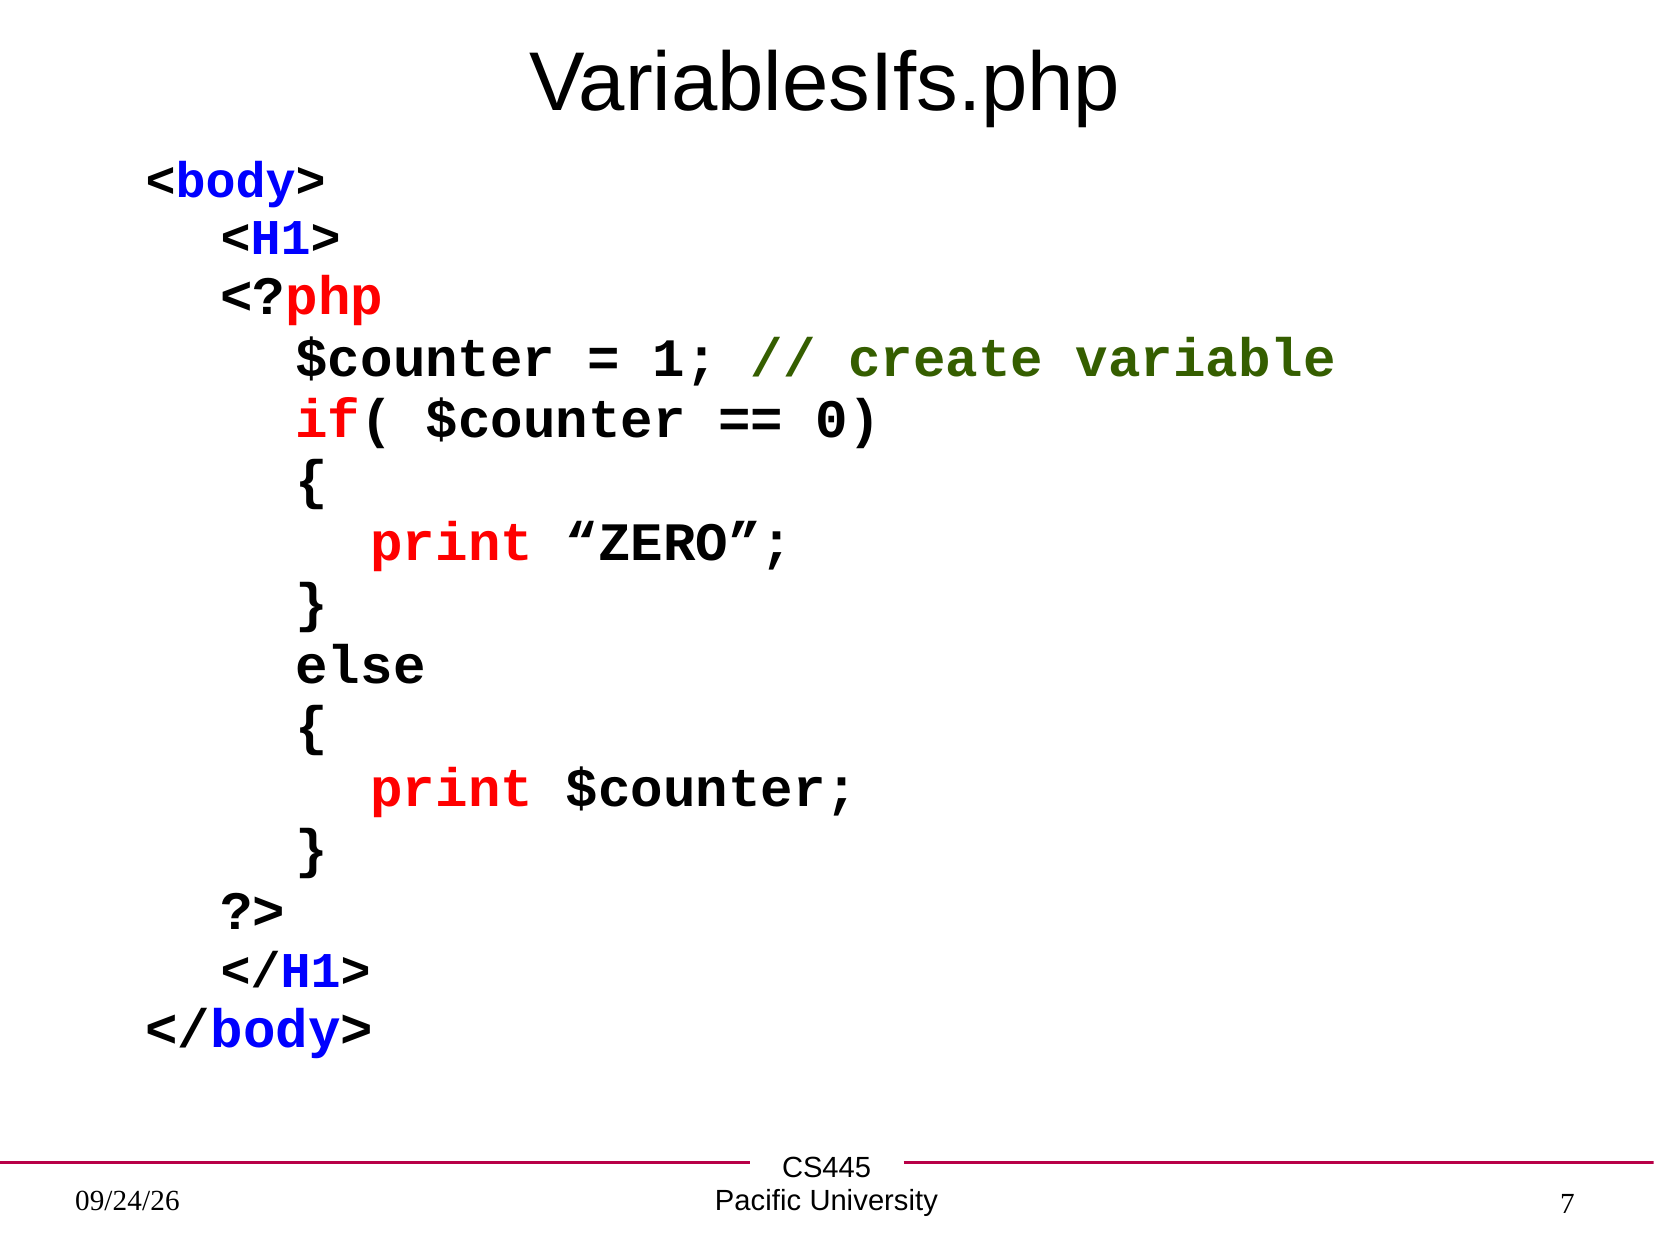

# VariablesIfs.php
<body>
	<H1>
	<?php
 		$counter = 1; // create variable
		if( $counter == 0)
		{
			print “ZERO”;
		}
		else
		{
			print $counter;
		}
	?>
	</H1>
</body>